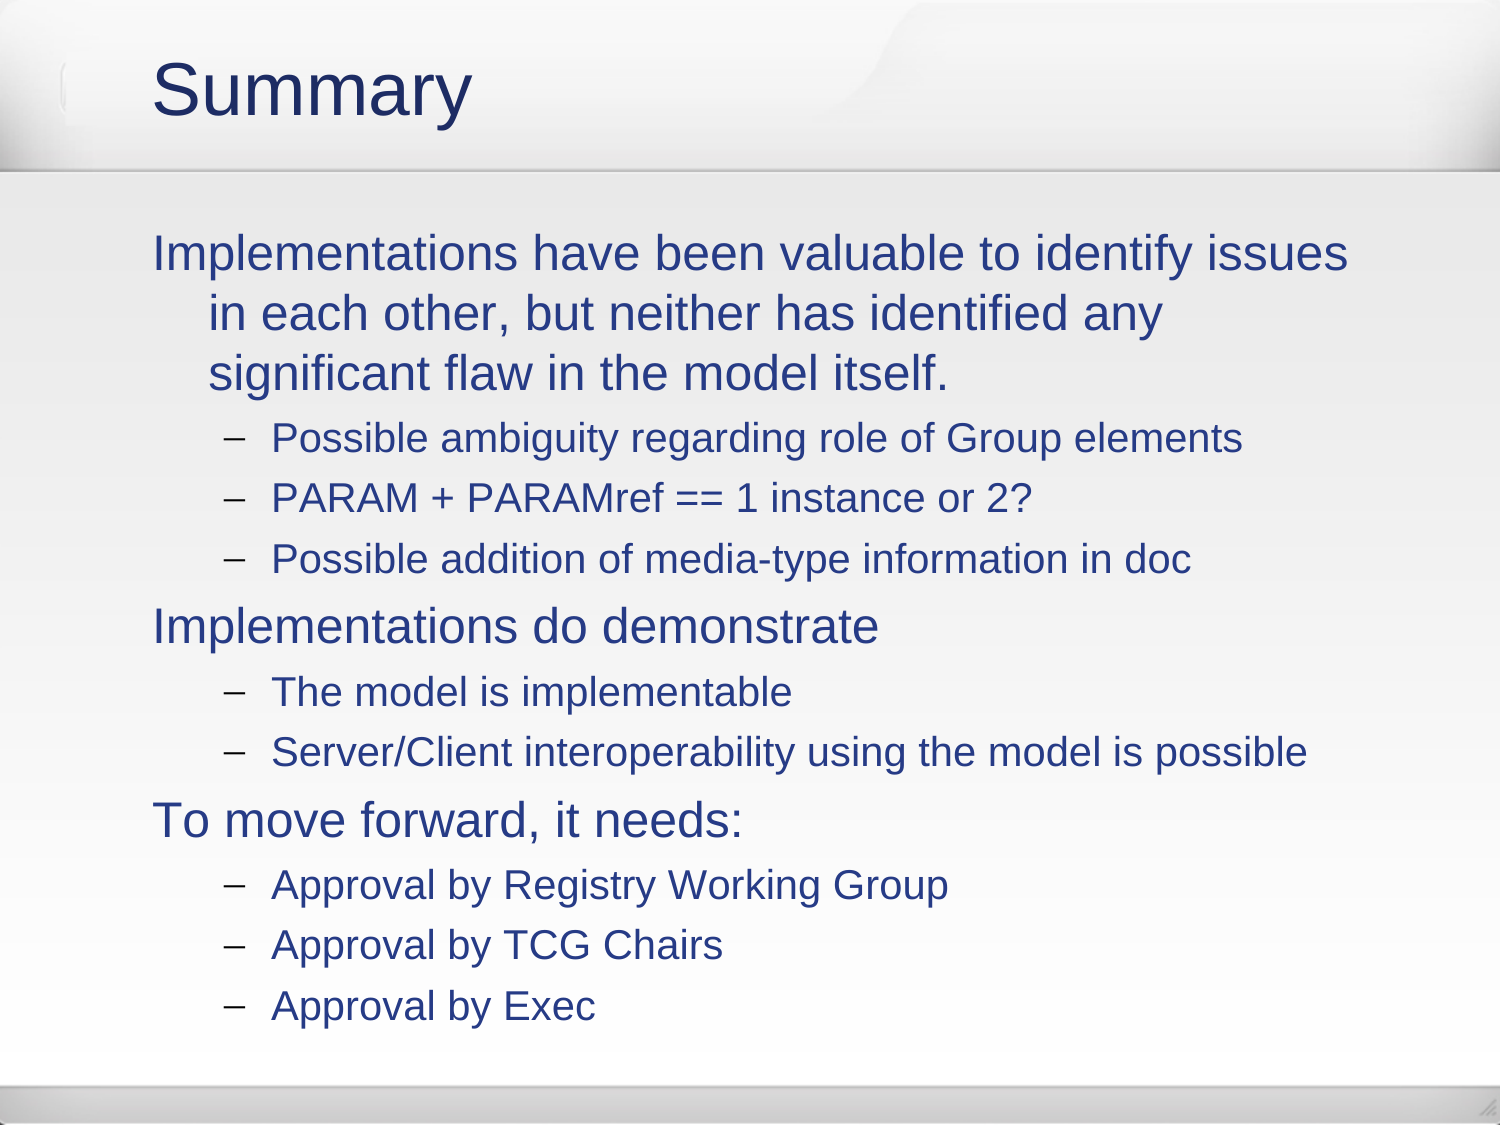

# Summary
Implementations have been valuable to identify issues in each other, but neither has identified any significant flaw in the model itself.
Possible ambiguity regarding role of Group elements
PARAM + PARAMref == 1 instance or 2?
Possible addition of media-type information in doc
Implementations do demonstrate
The model is implementable
Server/Client interoperability using the model is possible
To move forward, it needs:
Approval by Registry Working Group
Approval by TCG Chairs
Approval by Exec